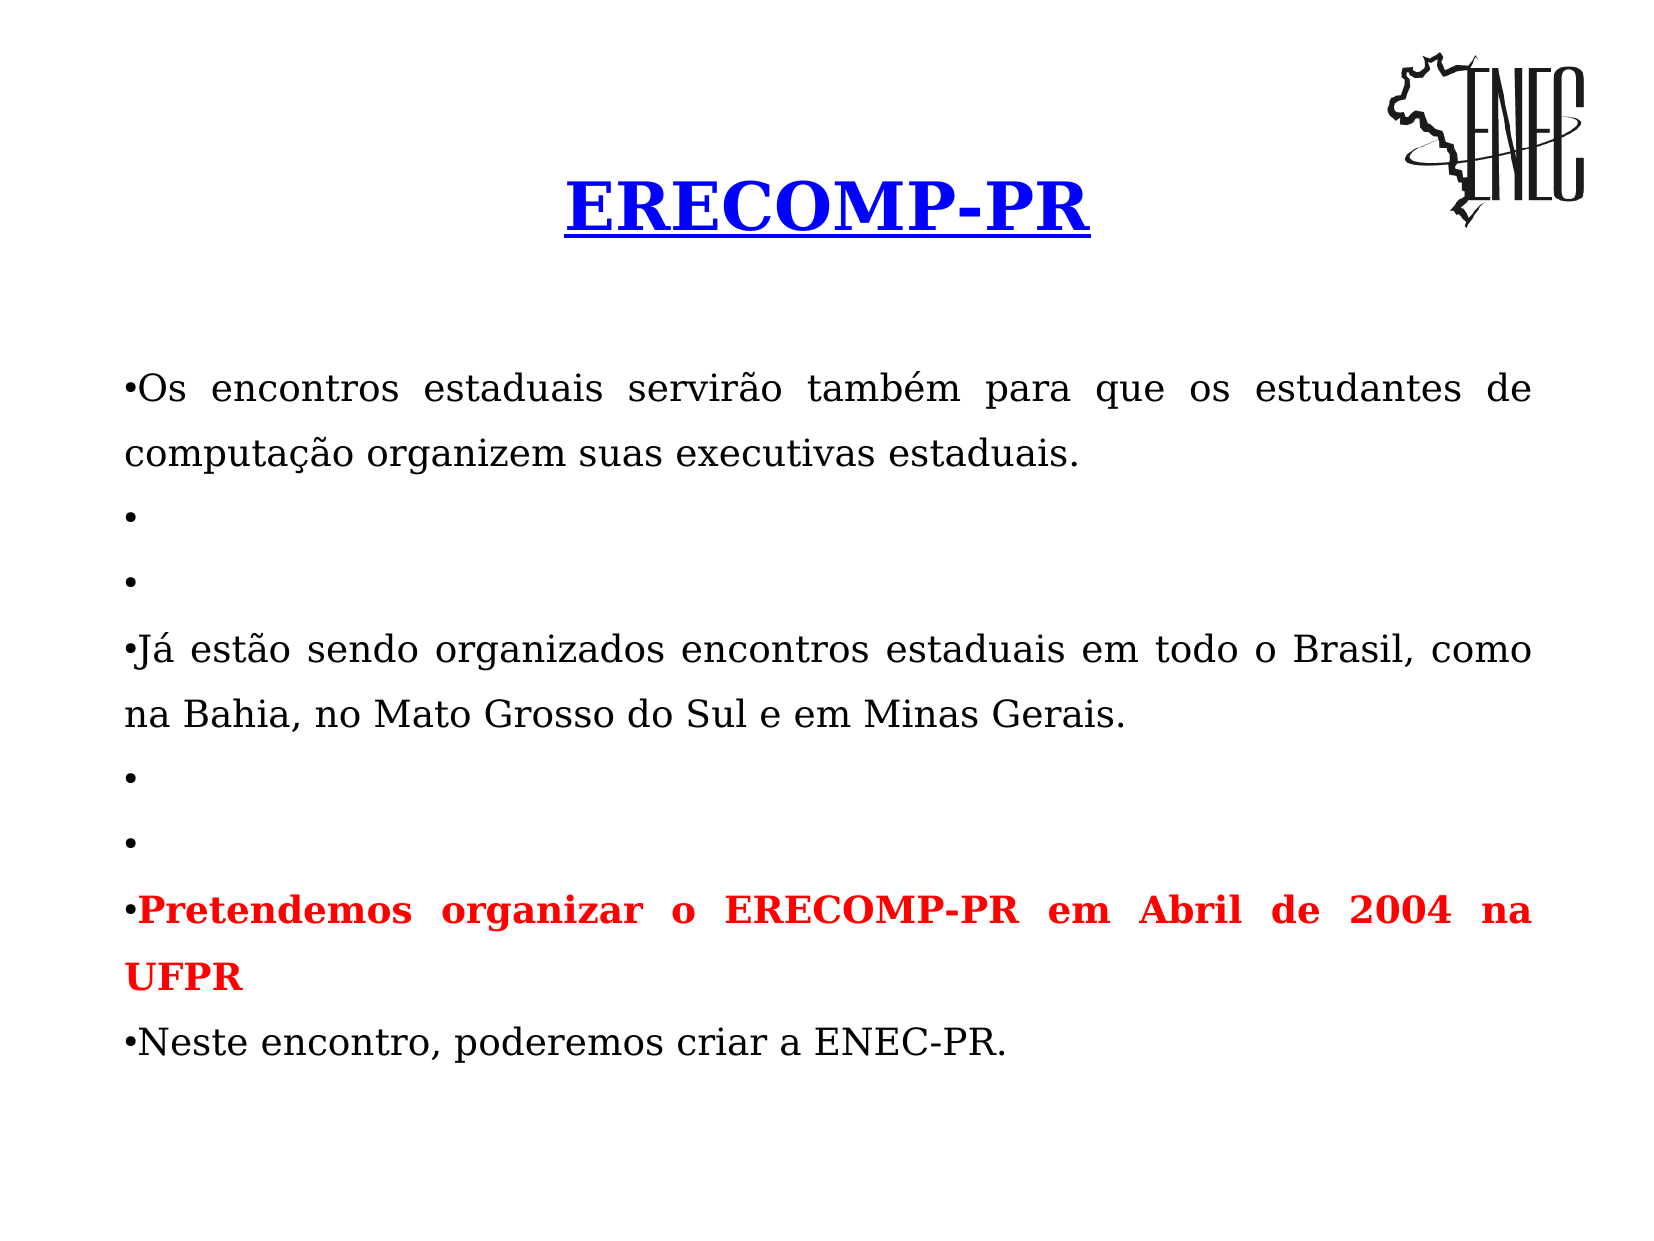

# ERECOMP-PR
Os encontros estaduais servirão também para que os estudantes de computação organizem suas executivas estaduais.
Já estão sendo organizados encontros estaduais em todo o Brasil, como na Bahia, no Mato Grosso do Sul e em Minas Gerais.
Pretendemos organizar o ERECOMP-PR em Abril de 2004 na UFPR
Neste encontro, poderemos criar a ENEC-PR.